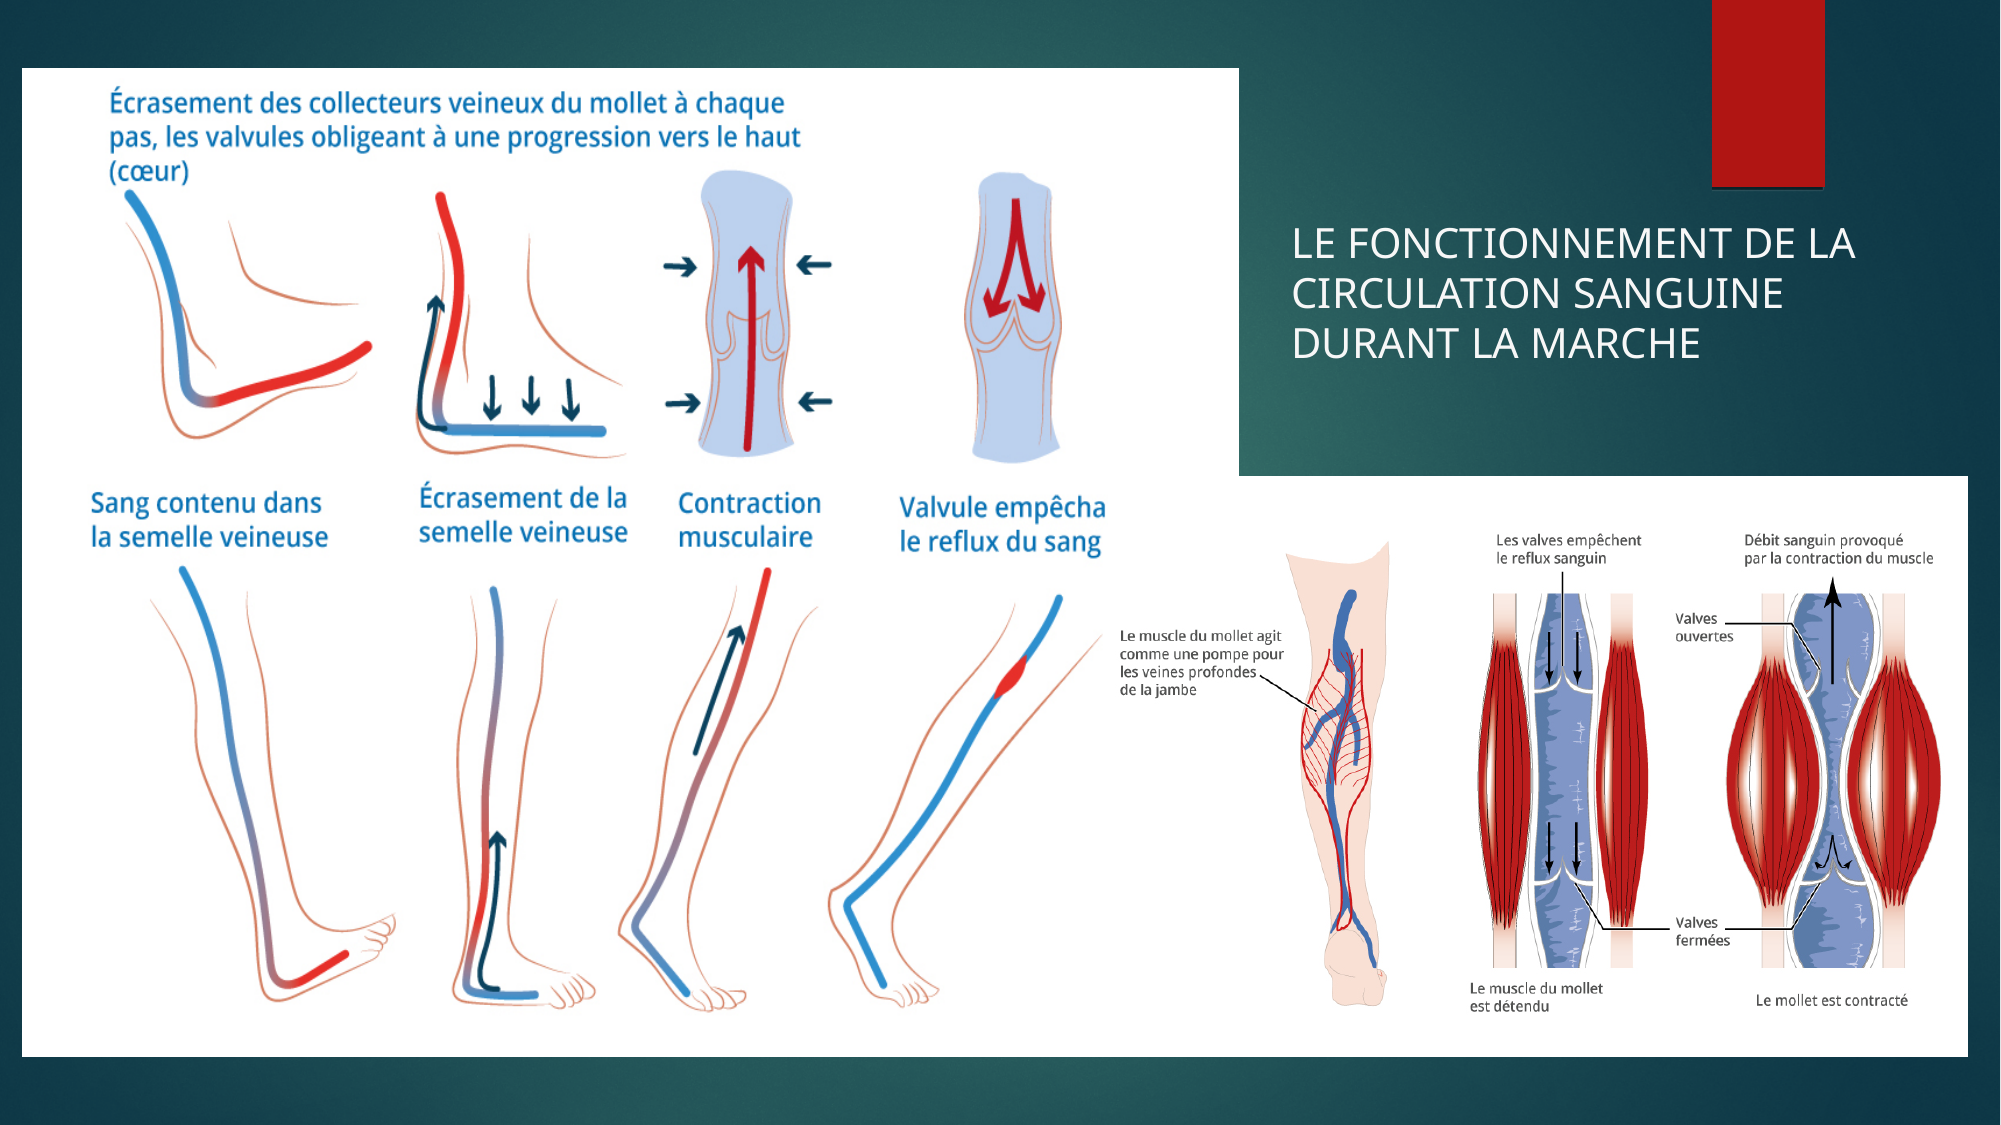

# Le fonctionnement de la circulation sanguine durant la marche